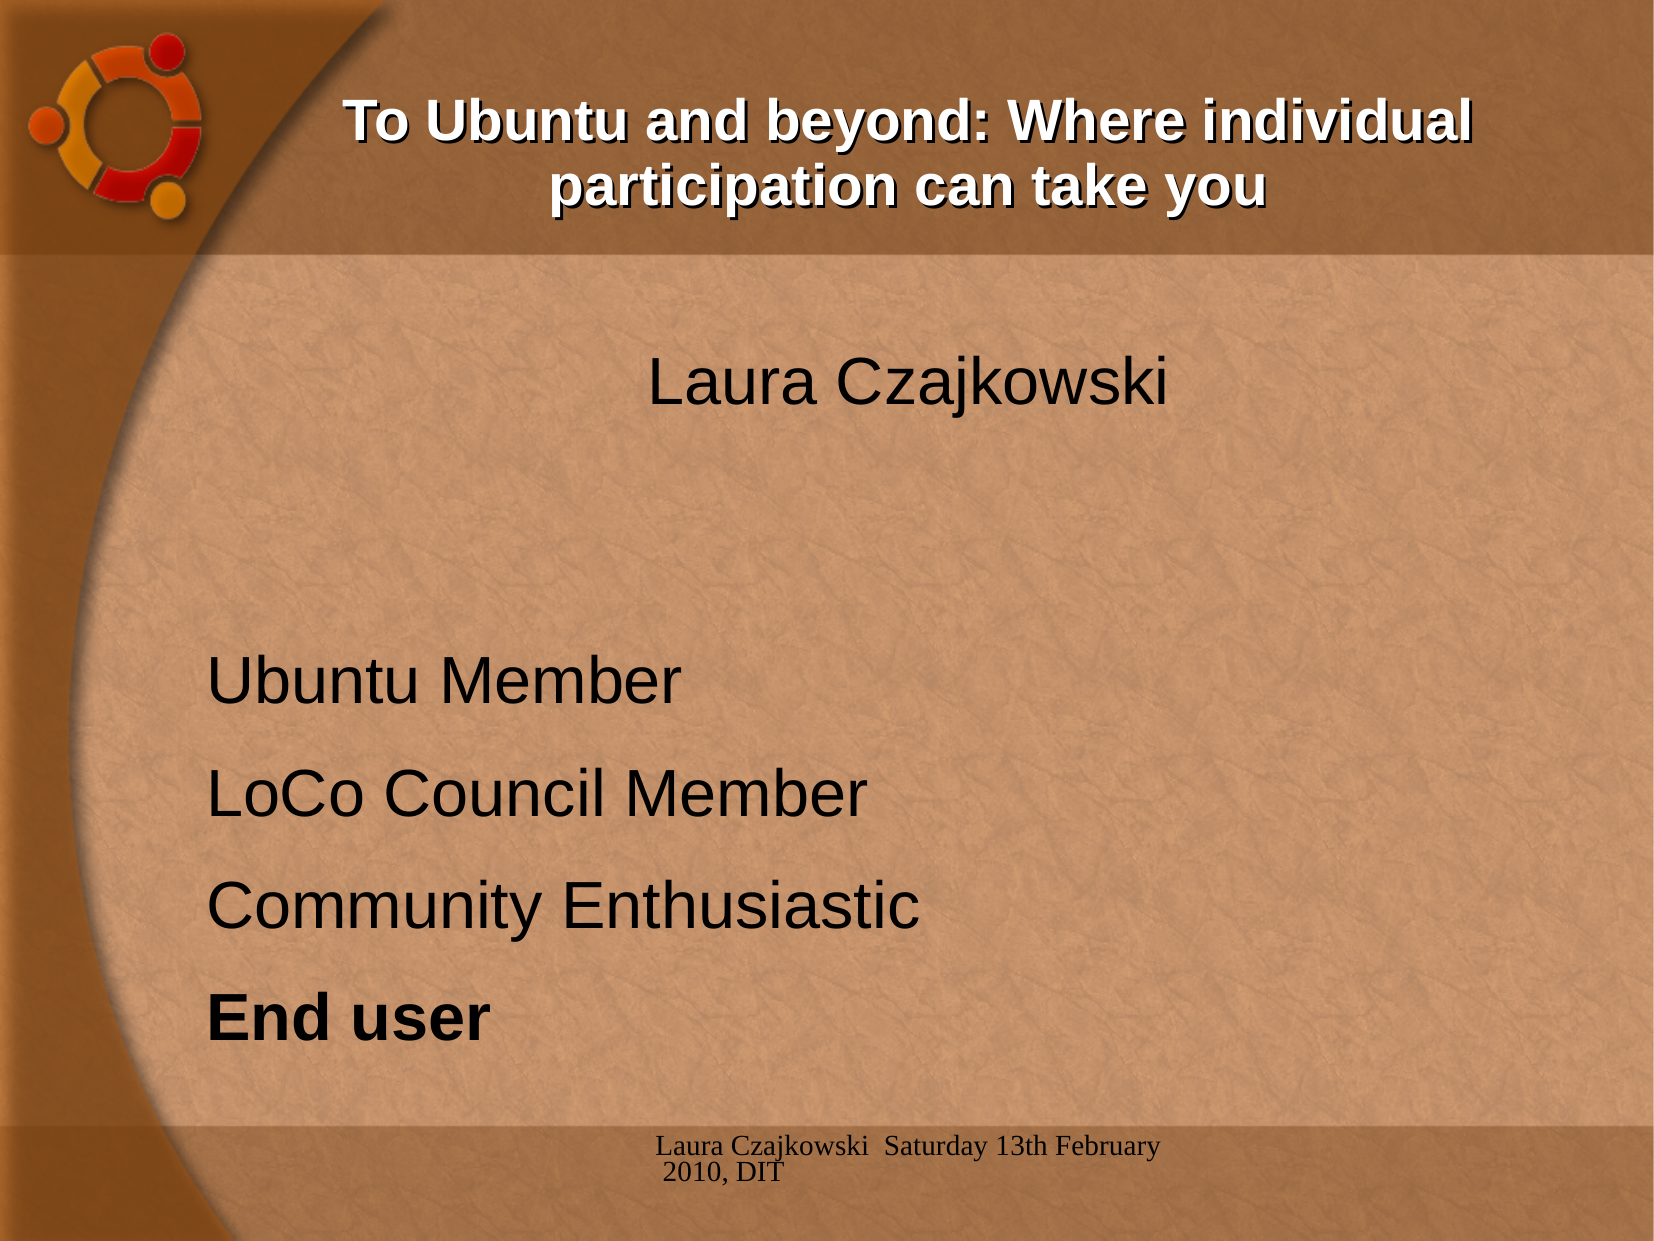

# To Ubuntu and beyond: Where individual participation can take you
Laura Czajkowski
 Ubuntu Member
 LoCo Council Member
 Community Enthusiastic
 End user
Laura Czajkowski Saturday 13th February 2010, DIT